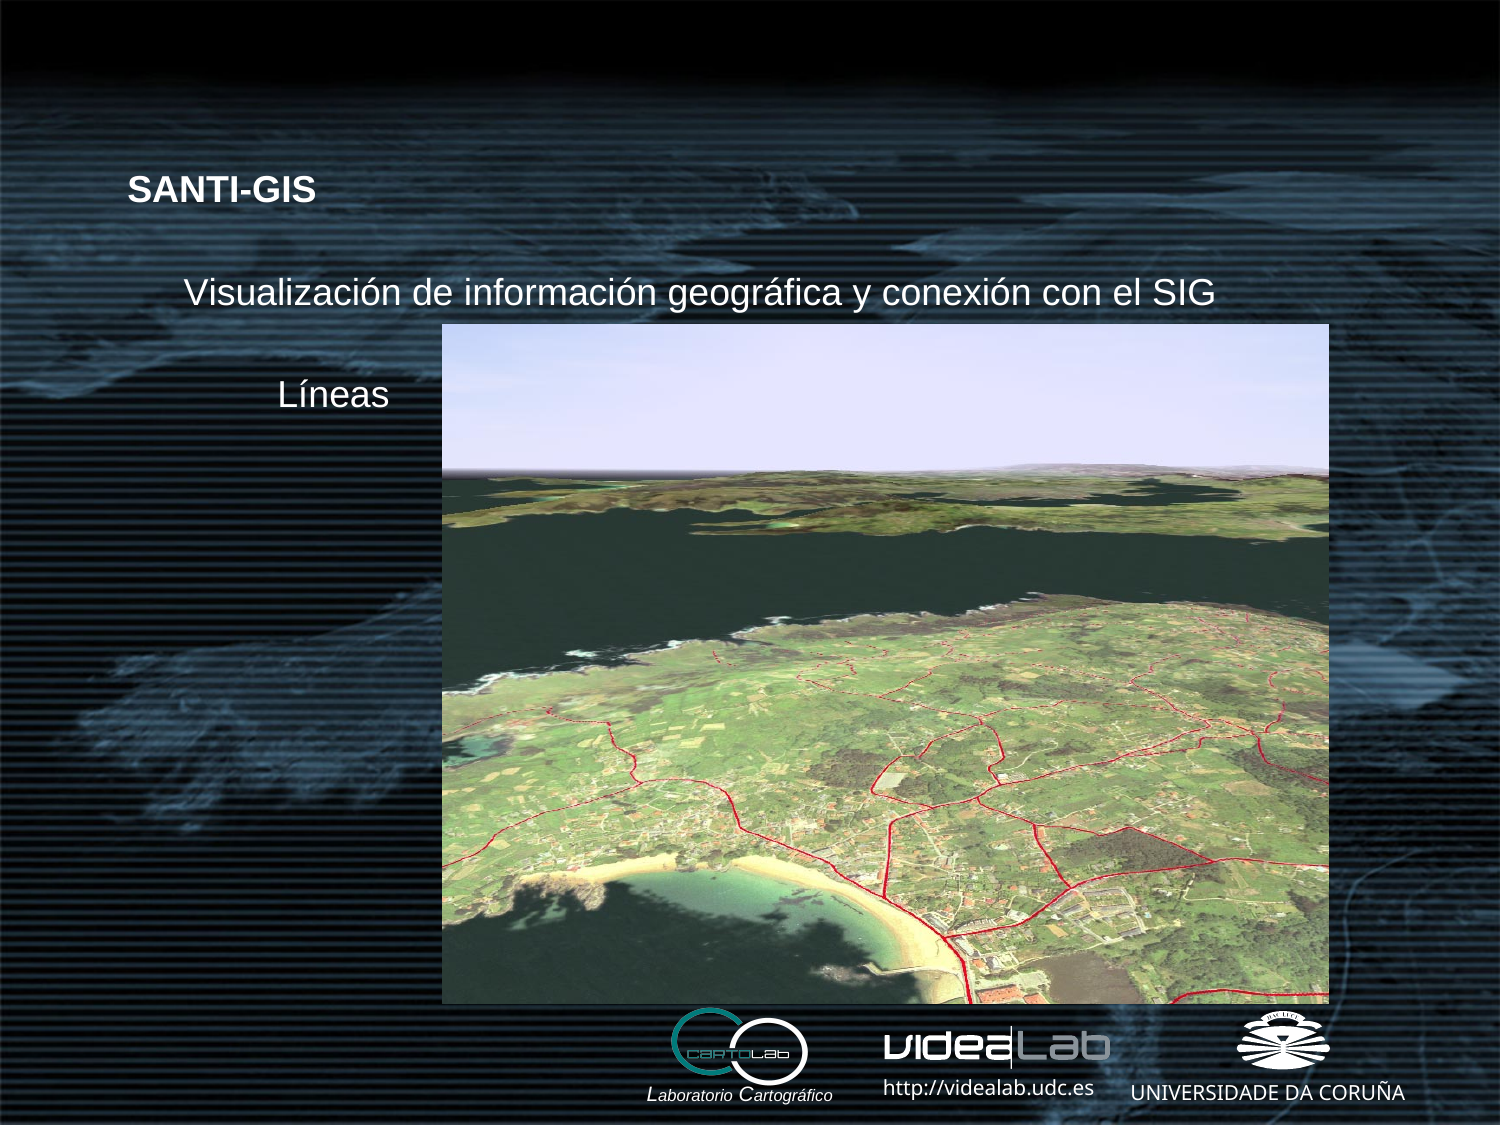

# SANTI-GIS
	Visualización de información geográfica y conexión con el SIG
		Líneas